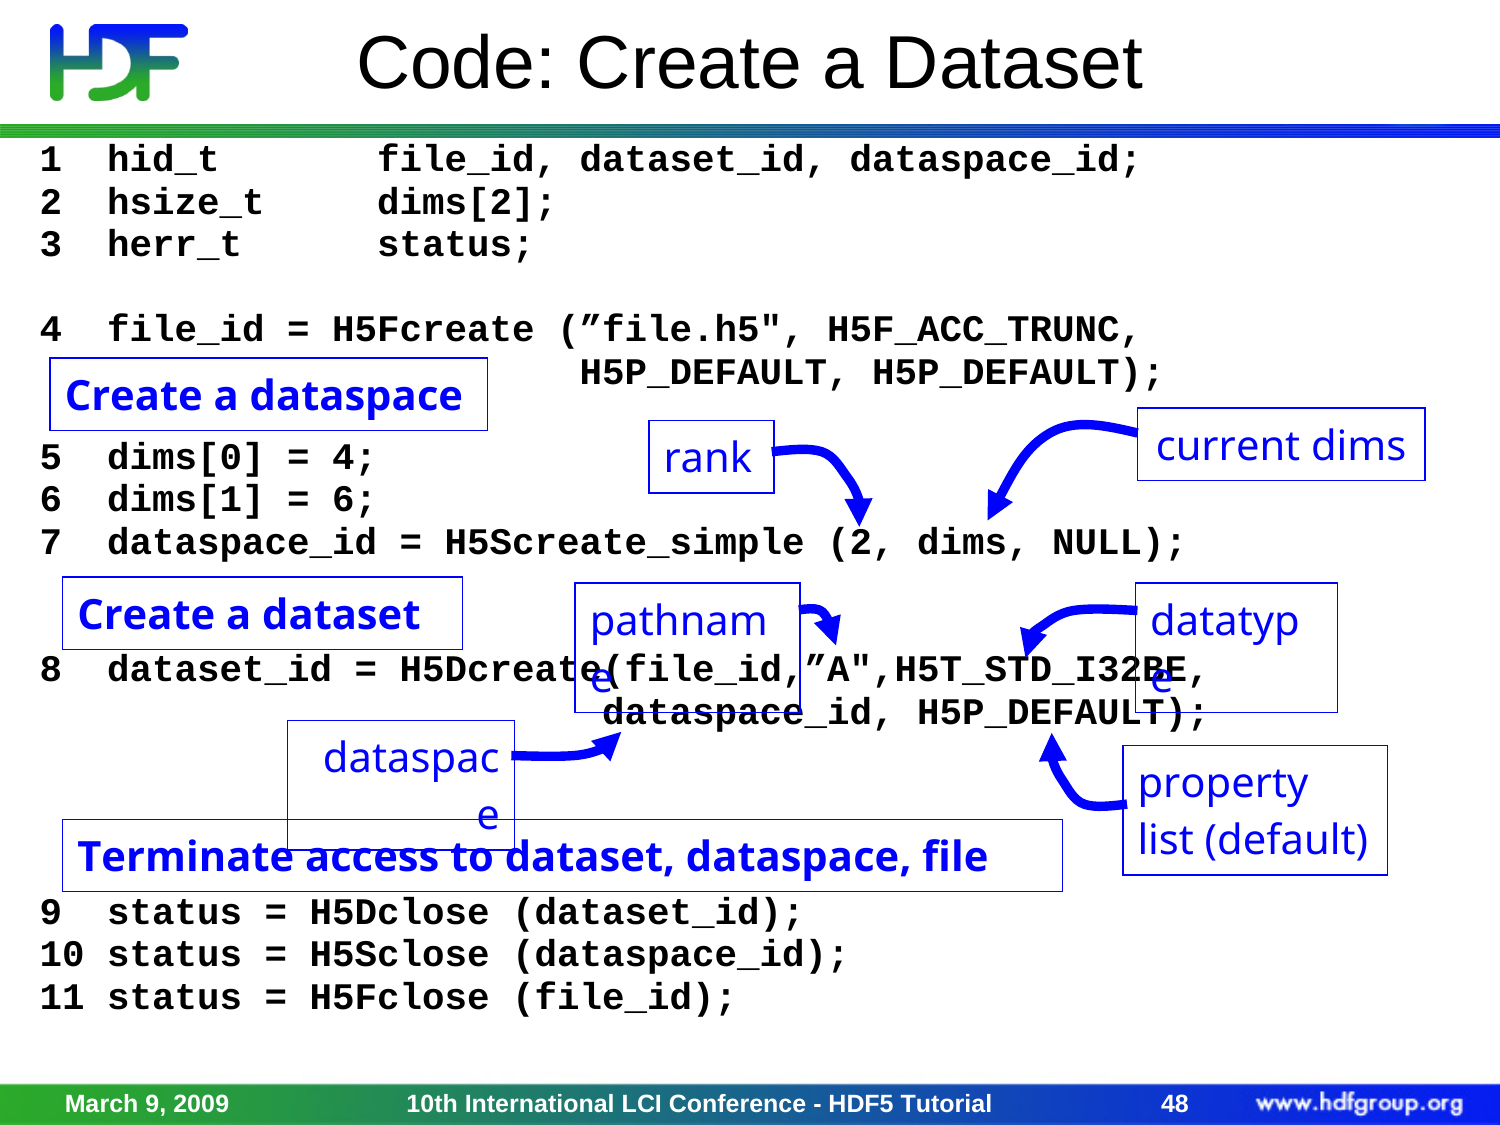

# Code: Create a Dataset
1 hid_t file_id, dataset_id, dataspace_id;
2 hsize_t dims[2];
3 herr_t status;
4 file_id = H5Fcreate (”file.h5", H5F_ACC_TRUNC,
 H5P_DEFAULT, H5P_DEFAULT);
5 dims[0] = 4;
6 dims[1] = 6;
7 dataspace_id = H5Screate_simple (2, dims, NULL);
8 dataset_id = H5Dcreate(file_id,”A",H5T_STD_I32BE,
 dataspace_id, H5P_DEFAULT);
9 status = H5Dclose (dataset_id);
10 status = H5Sclose (dataspace_id);
11 status = H5Fclose (file_id);
Create a dataspace
current dims
rank
Create a dataset
pathname
datatype
dataspace
property list (default)
Terminate access to dataset, dataspace, file
March 9, 2009
10th International LCI Conference - HDF5 Tutorial